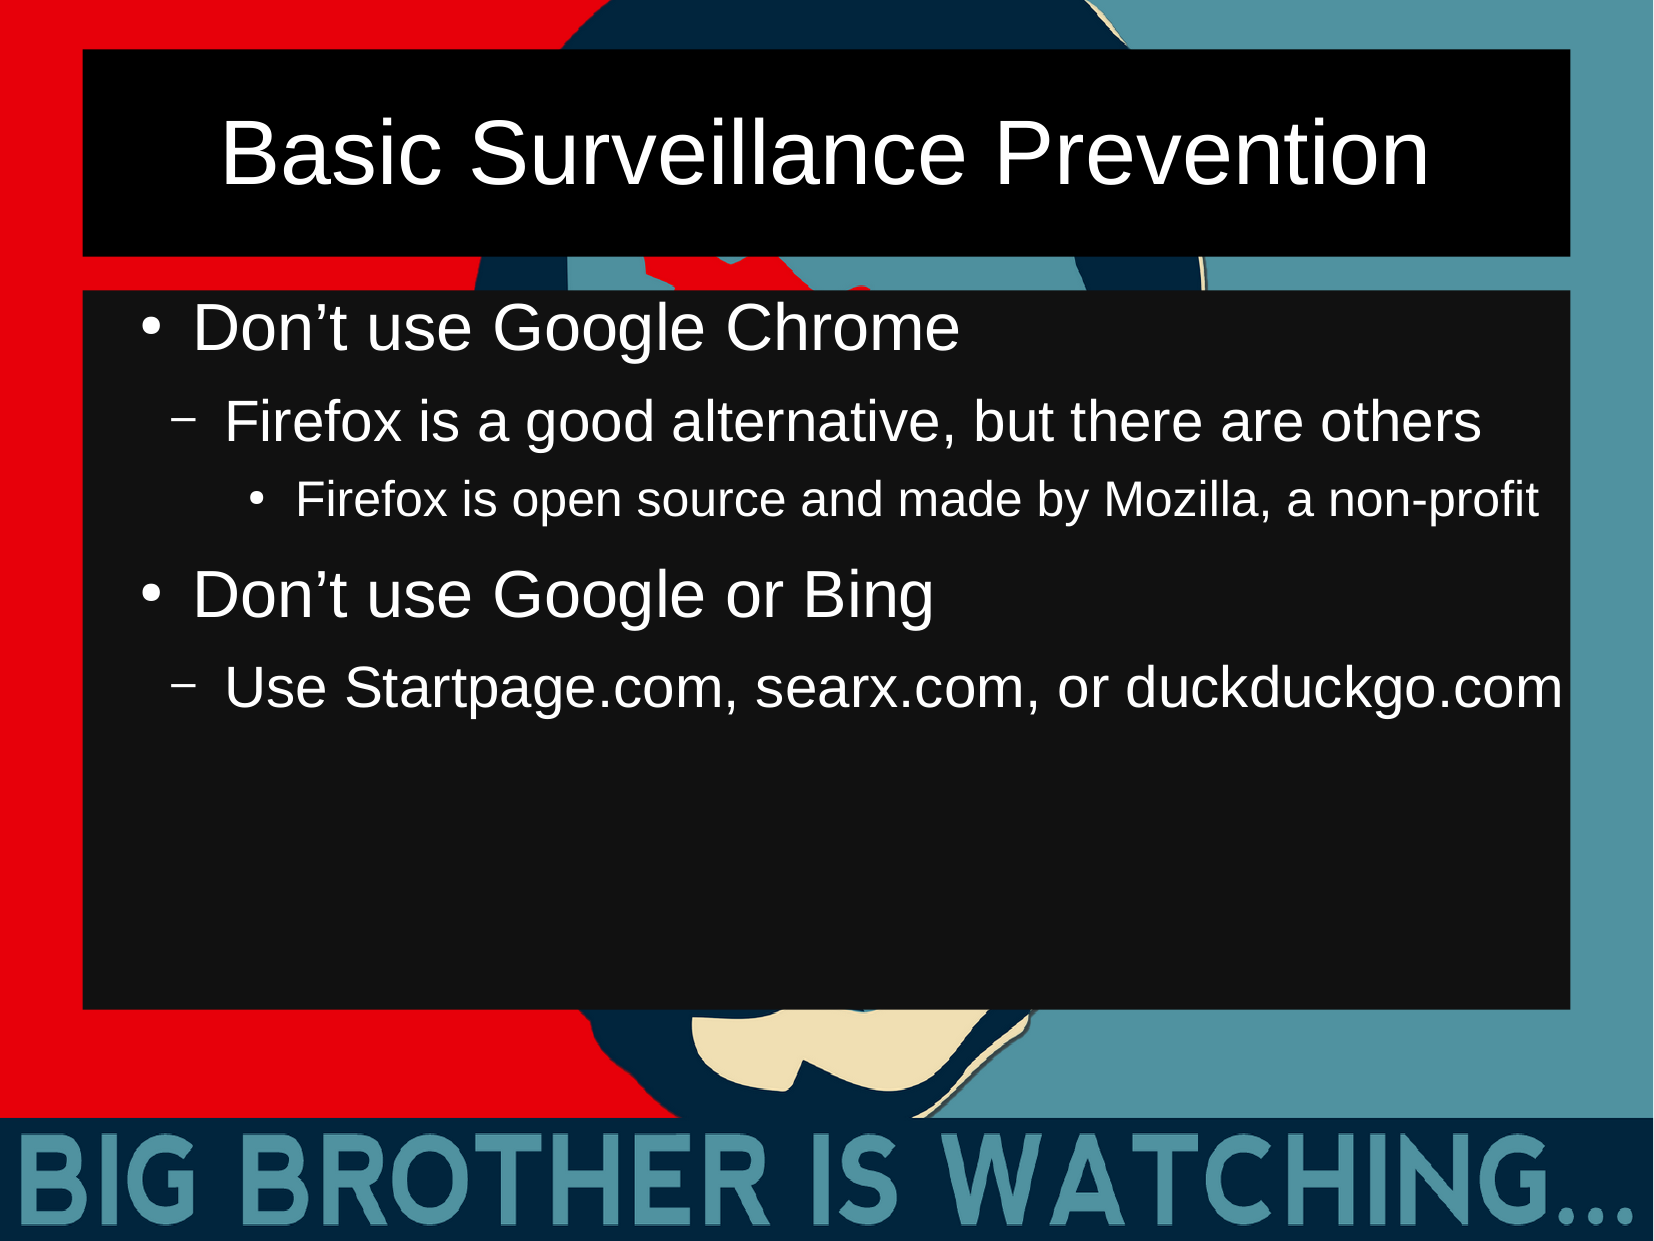

# Basic Surveillance Prevention
Don’t use Google Chrome
Firefox is a good alternative, but there are others
Firefox is open source and made by Mozilla, a non-profit
Don’t use Google or Bing
Use Startpage.com, searx.com, or duckduckgo.com